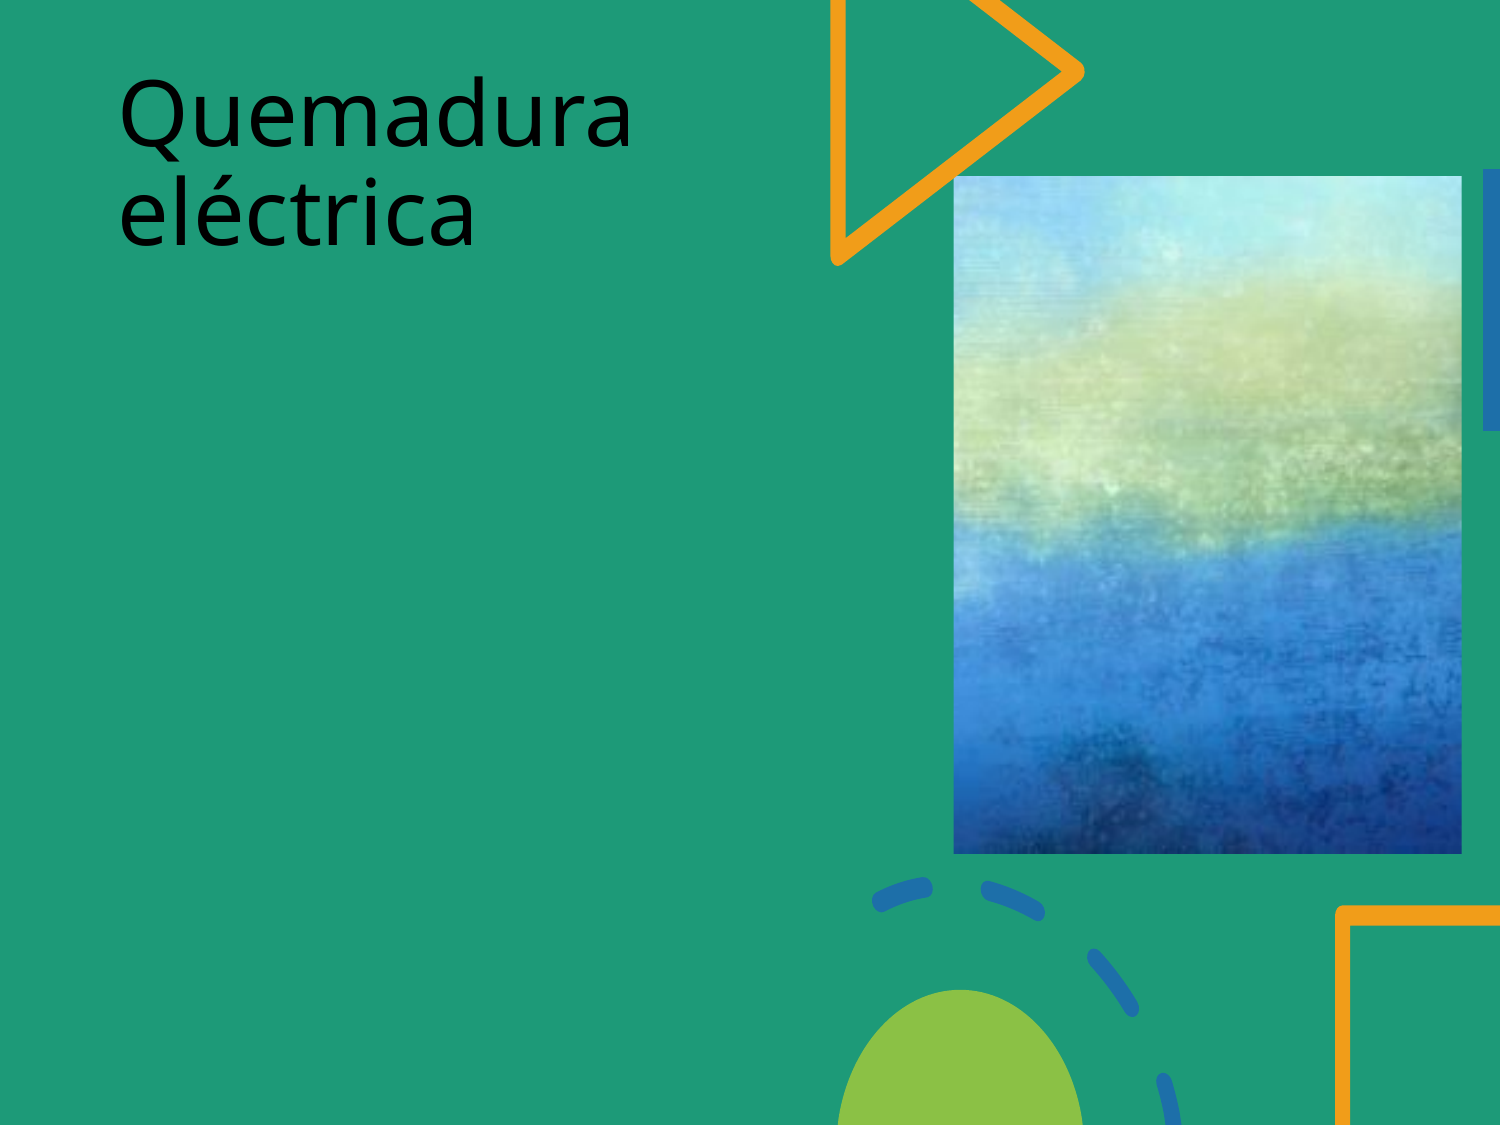

# Quemadura eléctrica
Evita tocar a la víctima mientras esté conectado a la corriente. Es importante cortar la corriente y, una vez hecho, es prioritario comprobar las constantes vitales (consciencia, respiración y pulso).
Cuando se haya estabilizado, aplica agua fresca sobre las quemaduras durante 15 minutos. Evita moverle y no apliques jabón, pomadas, ni remedios caseros sobre sus quemaduras. Coloca un apósito mojado sobre ella. Mantén al niño/a abrigado/a hasta la llegada de los servicios sanitarios.
Llama al 112.